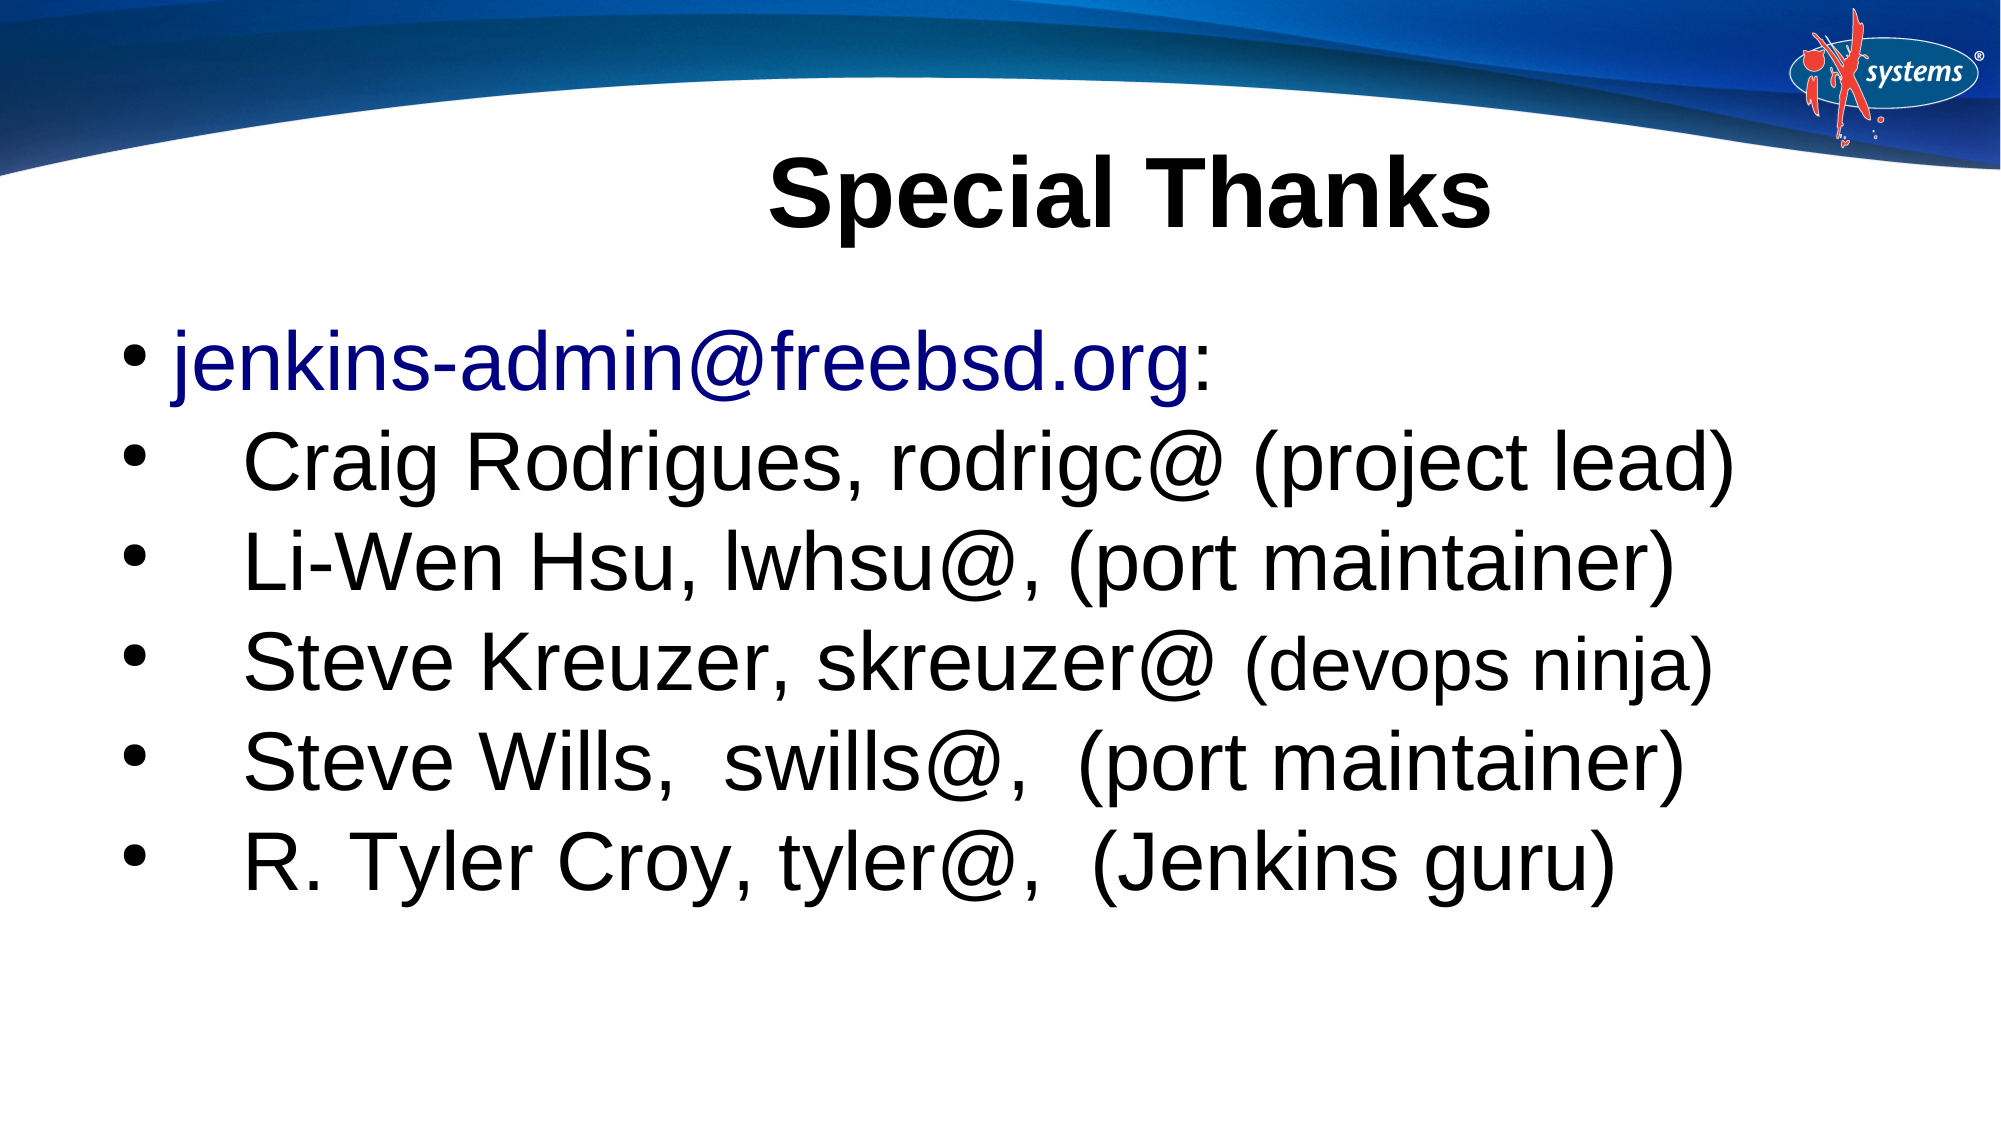

Special Thanks
 jenkins-admin@freebsd.org:
 Craig Rodrigues, rodrigc@ (project lead)
 Li-Wen Hsu, lwhsu@, (port maintainer)
 Steve Kreuzer, skreuzer@ (devops ninja)
 Steve Wills, swills@, (port maintainer)
 R. Tyler Croy, tyler@, (Jenkins guru)